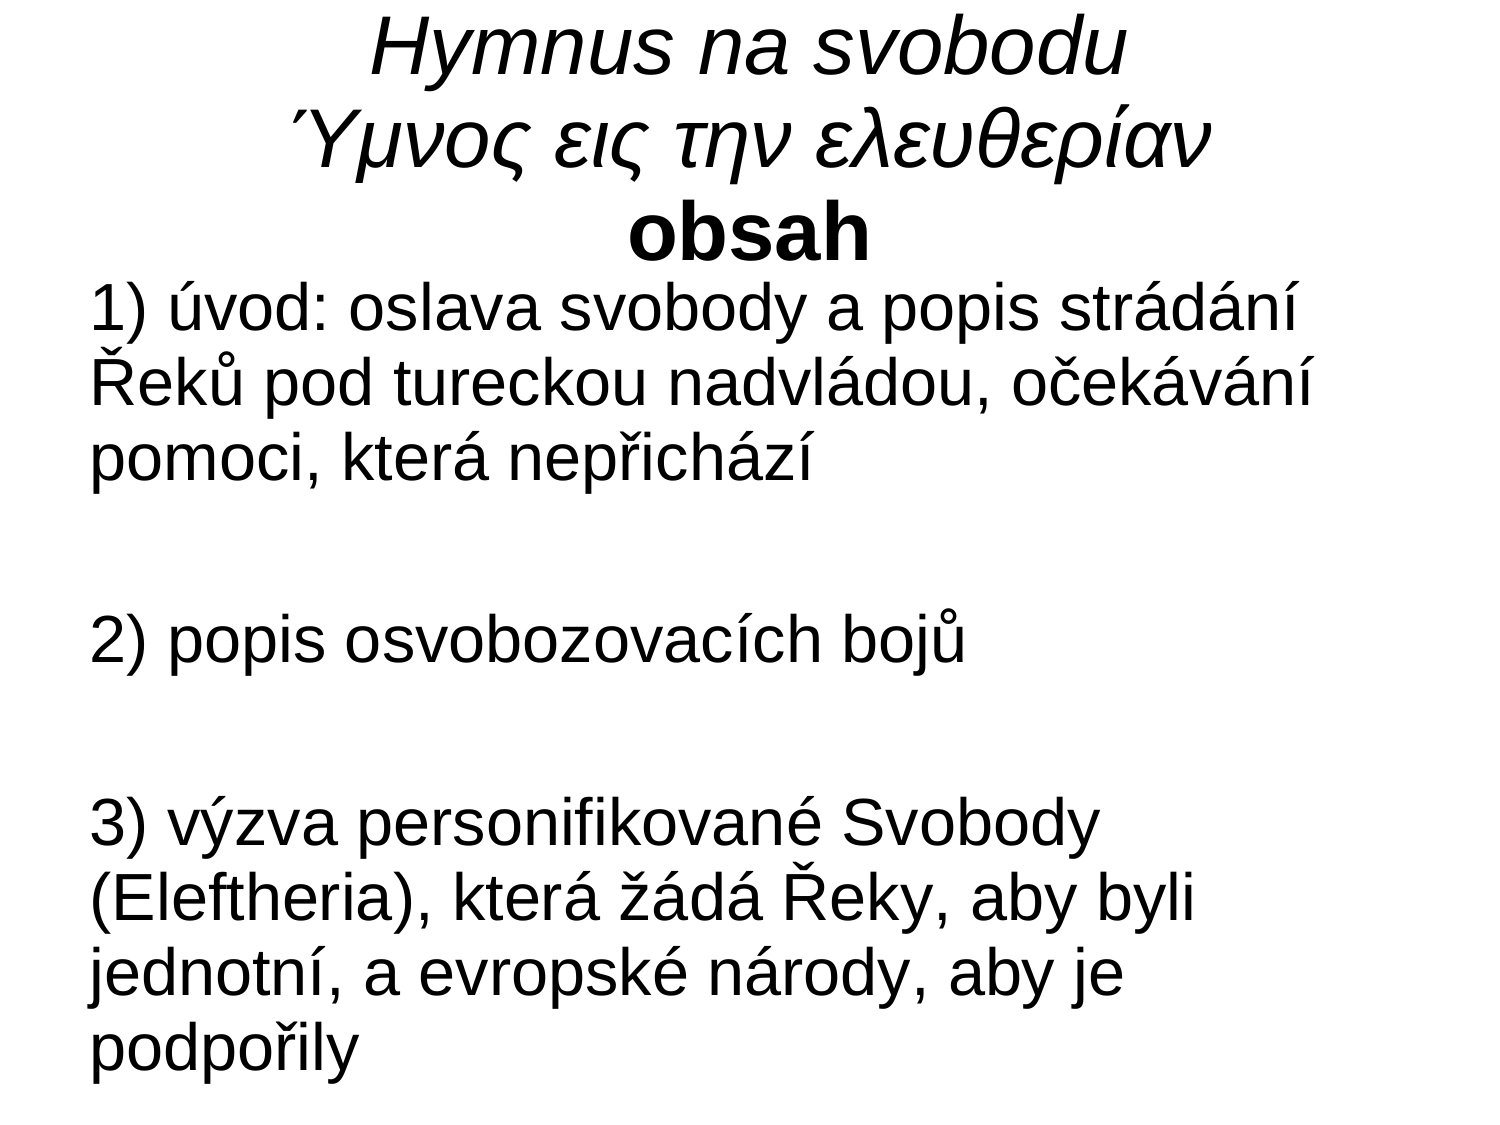

# Hymnus na svobodu Ύμνος εις την ελευθερίαν obsah
1) úvod: oslava svobody a popis strádání Řeků pod tureckou nadvládou, očekávání pomoci, která nepřichází
2) popis osvobozovacích bojů
3) výzva personifikované Svobody (Eleftheria), která žádá Řeky, aby byli jednotní, a evropské národy, aby je podpořily